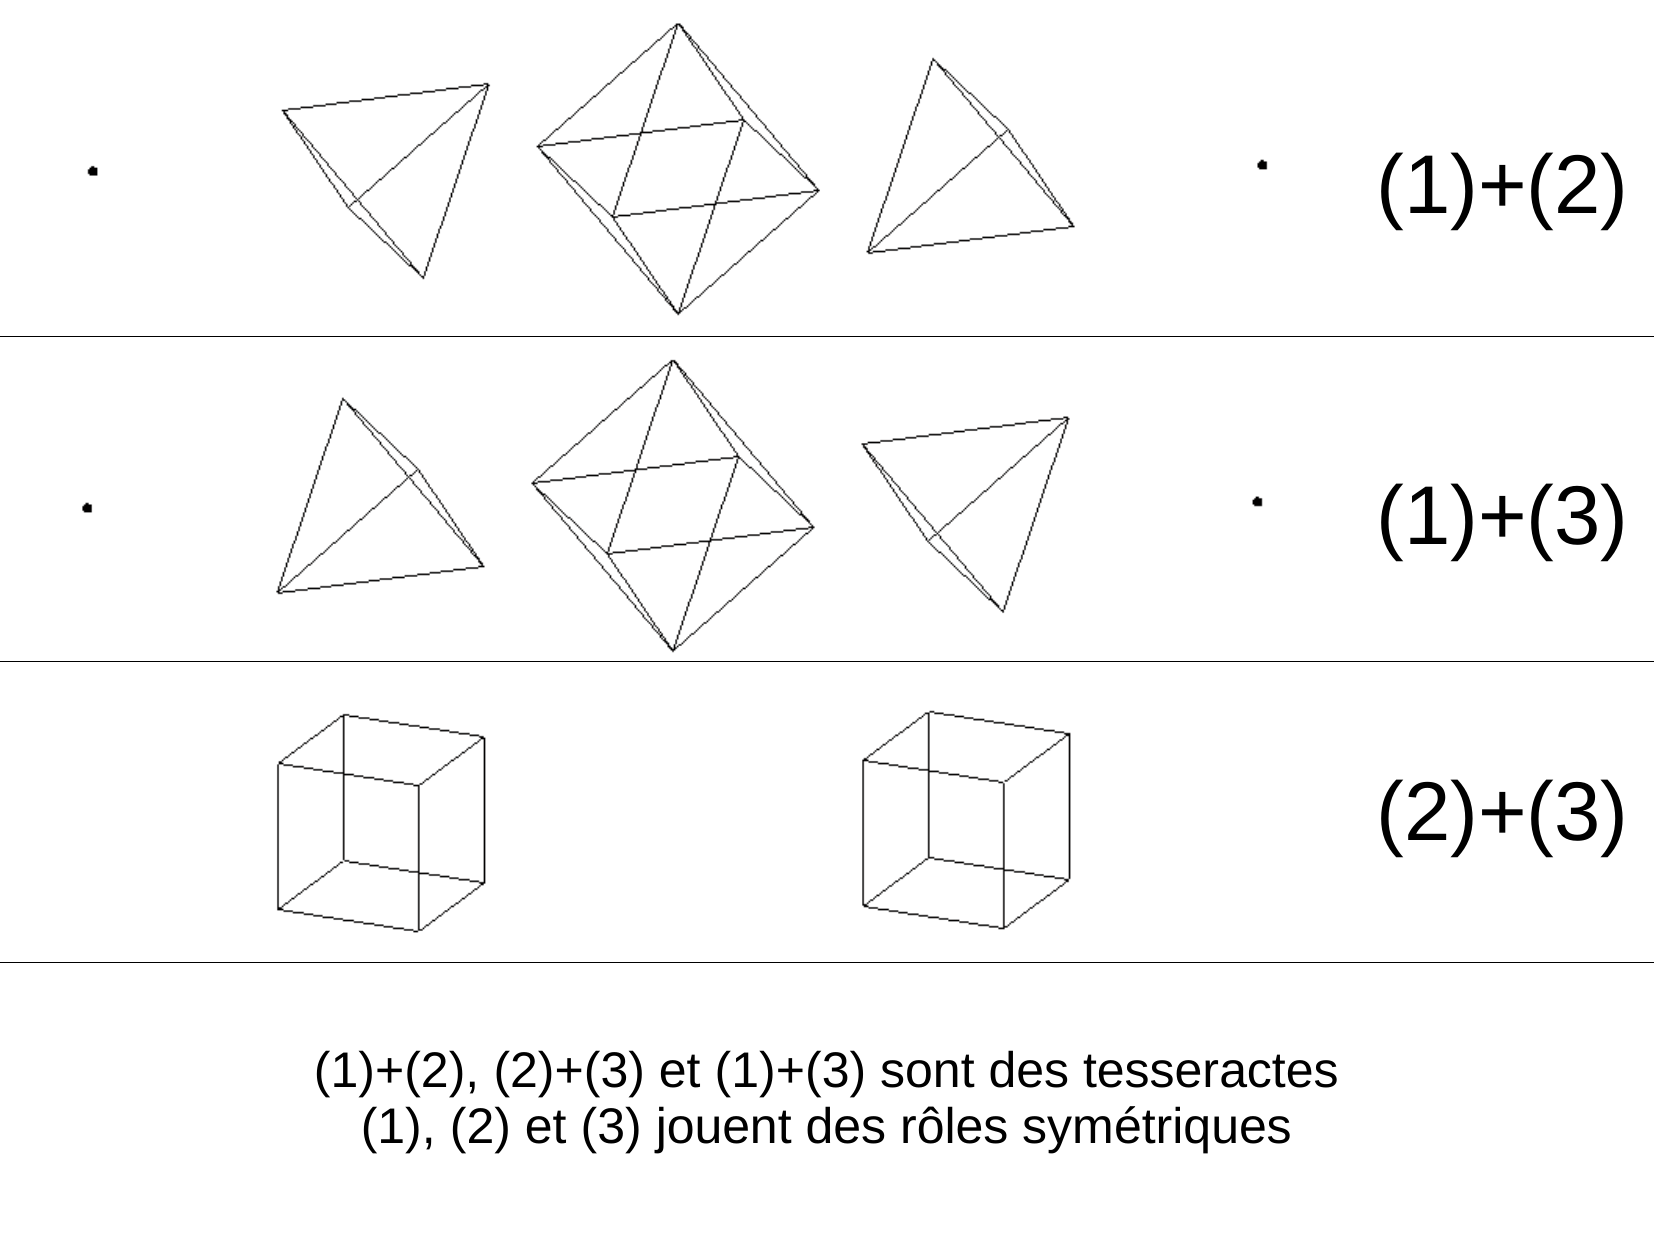

(1)+(2)
(1)+(3)
(2)+(3)
(1)+(2), (2)+(3) et (1)+(3) sont des tesseractes
(1), (2) et (3) jouent des rôles symétriques